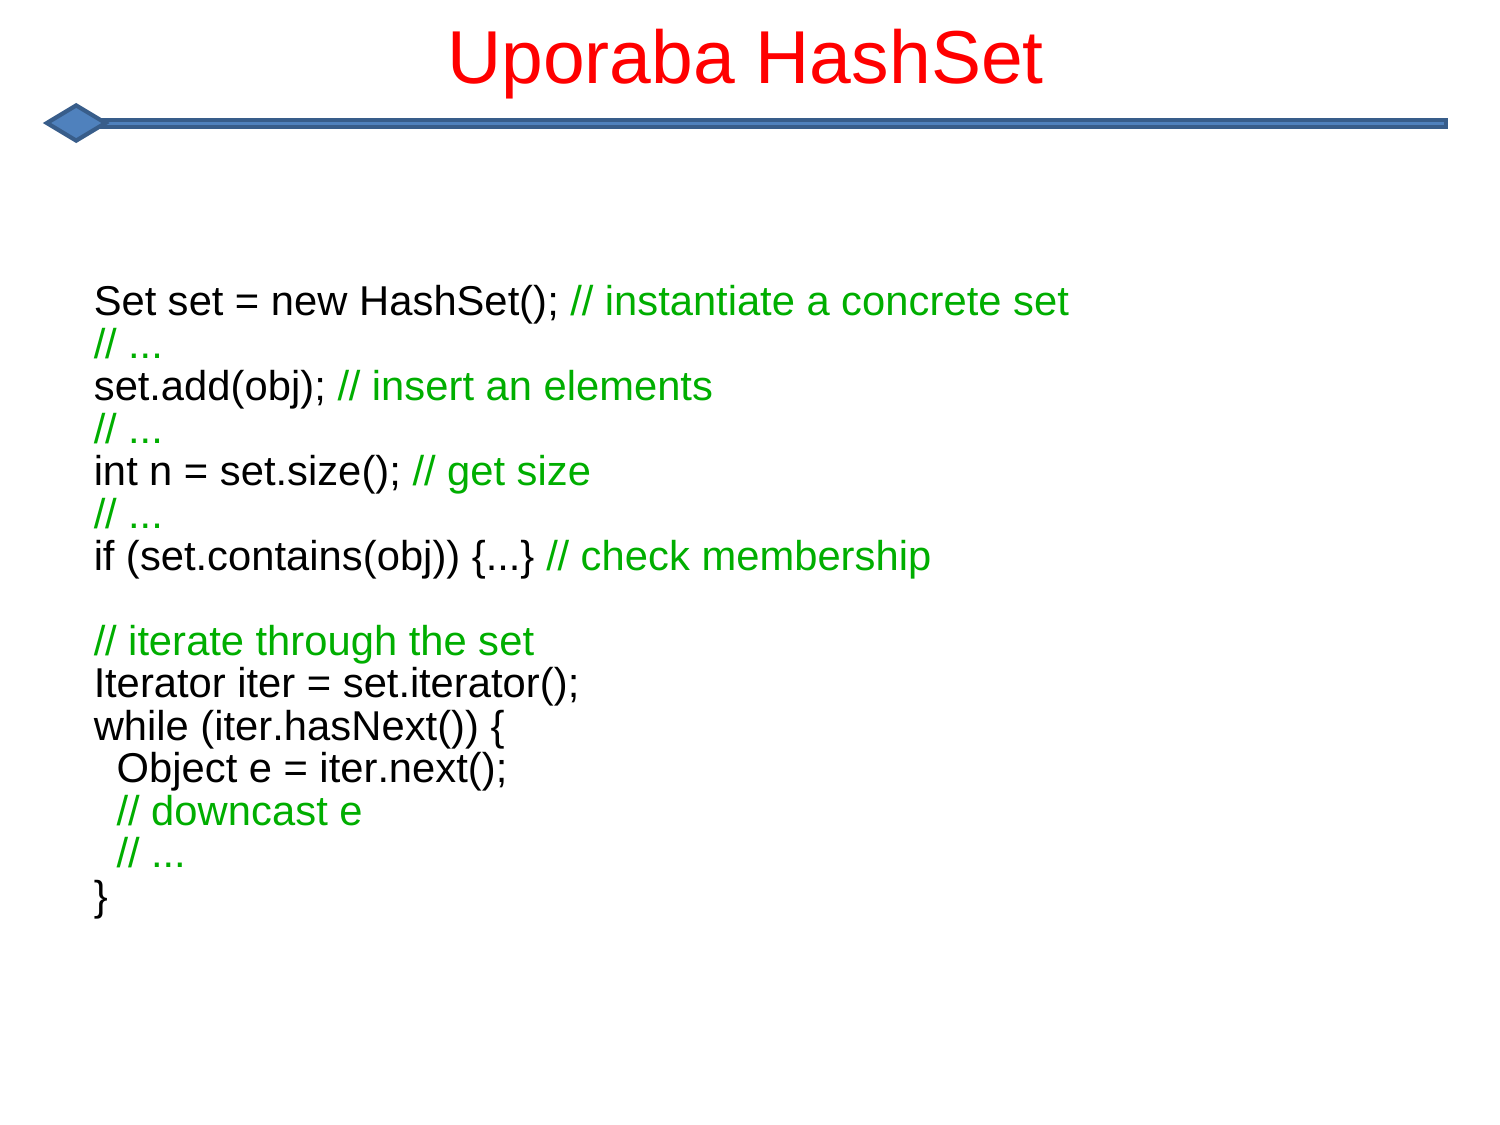

# Uporaba HashSet
Set set = new HashSet(); // instantiate a concrete set
// ...
set.add(obj); // insert an elements
// ...
int n = set.size(); // get size
// ...
if (set.contains(obj)) {...} // check membership
// iterate through the set
Iterator iter = set.iterator();
while (iter.hasNext()) {
 Object e = iter.next();
 // downcast e
 // ...
}